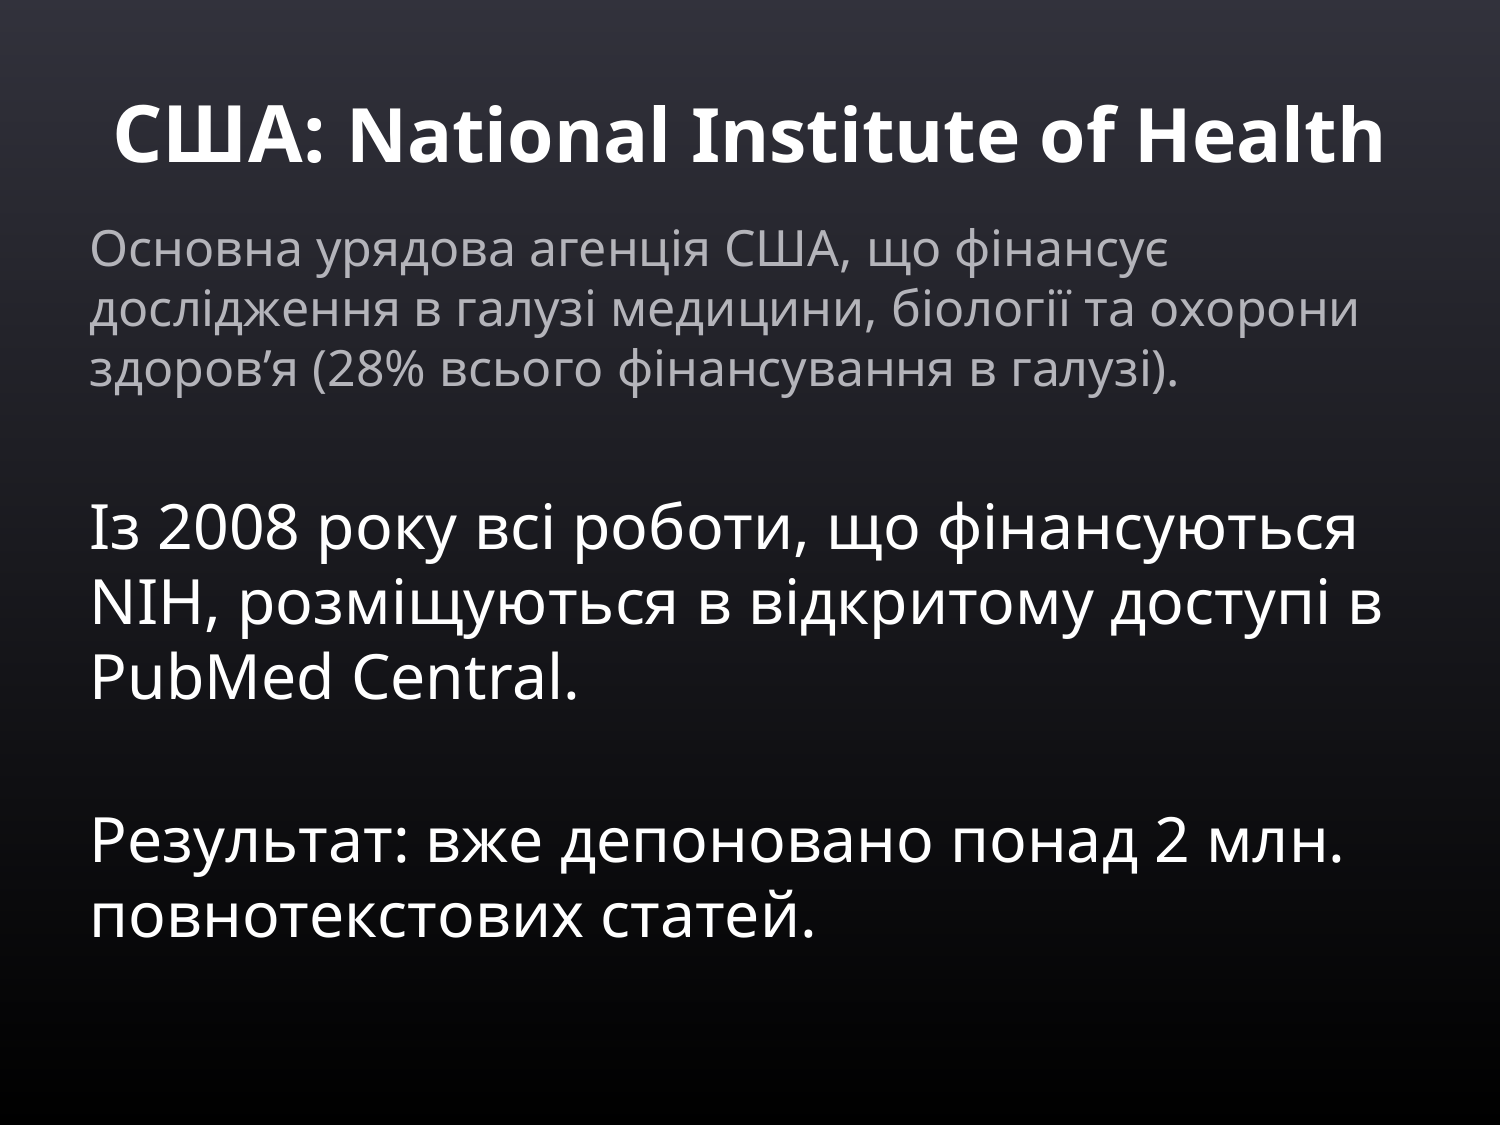

# США: National Institute of Health
Основна урядова агенція США, що фінансує дослідження в галузі медицини, біології та охорони здоров’я (28% всього фінансування в галузі).
Із 2008 року всі роботи, що фінансуються NIH, розміщуються в відкритому доступі в PubMed Central.
Результат: вже депоновано понад 2 млн. повнотекстових статей.